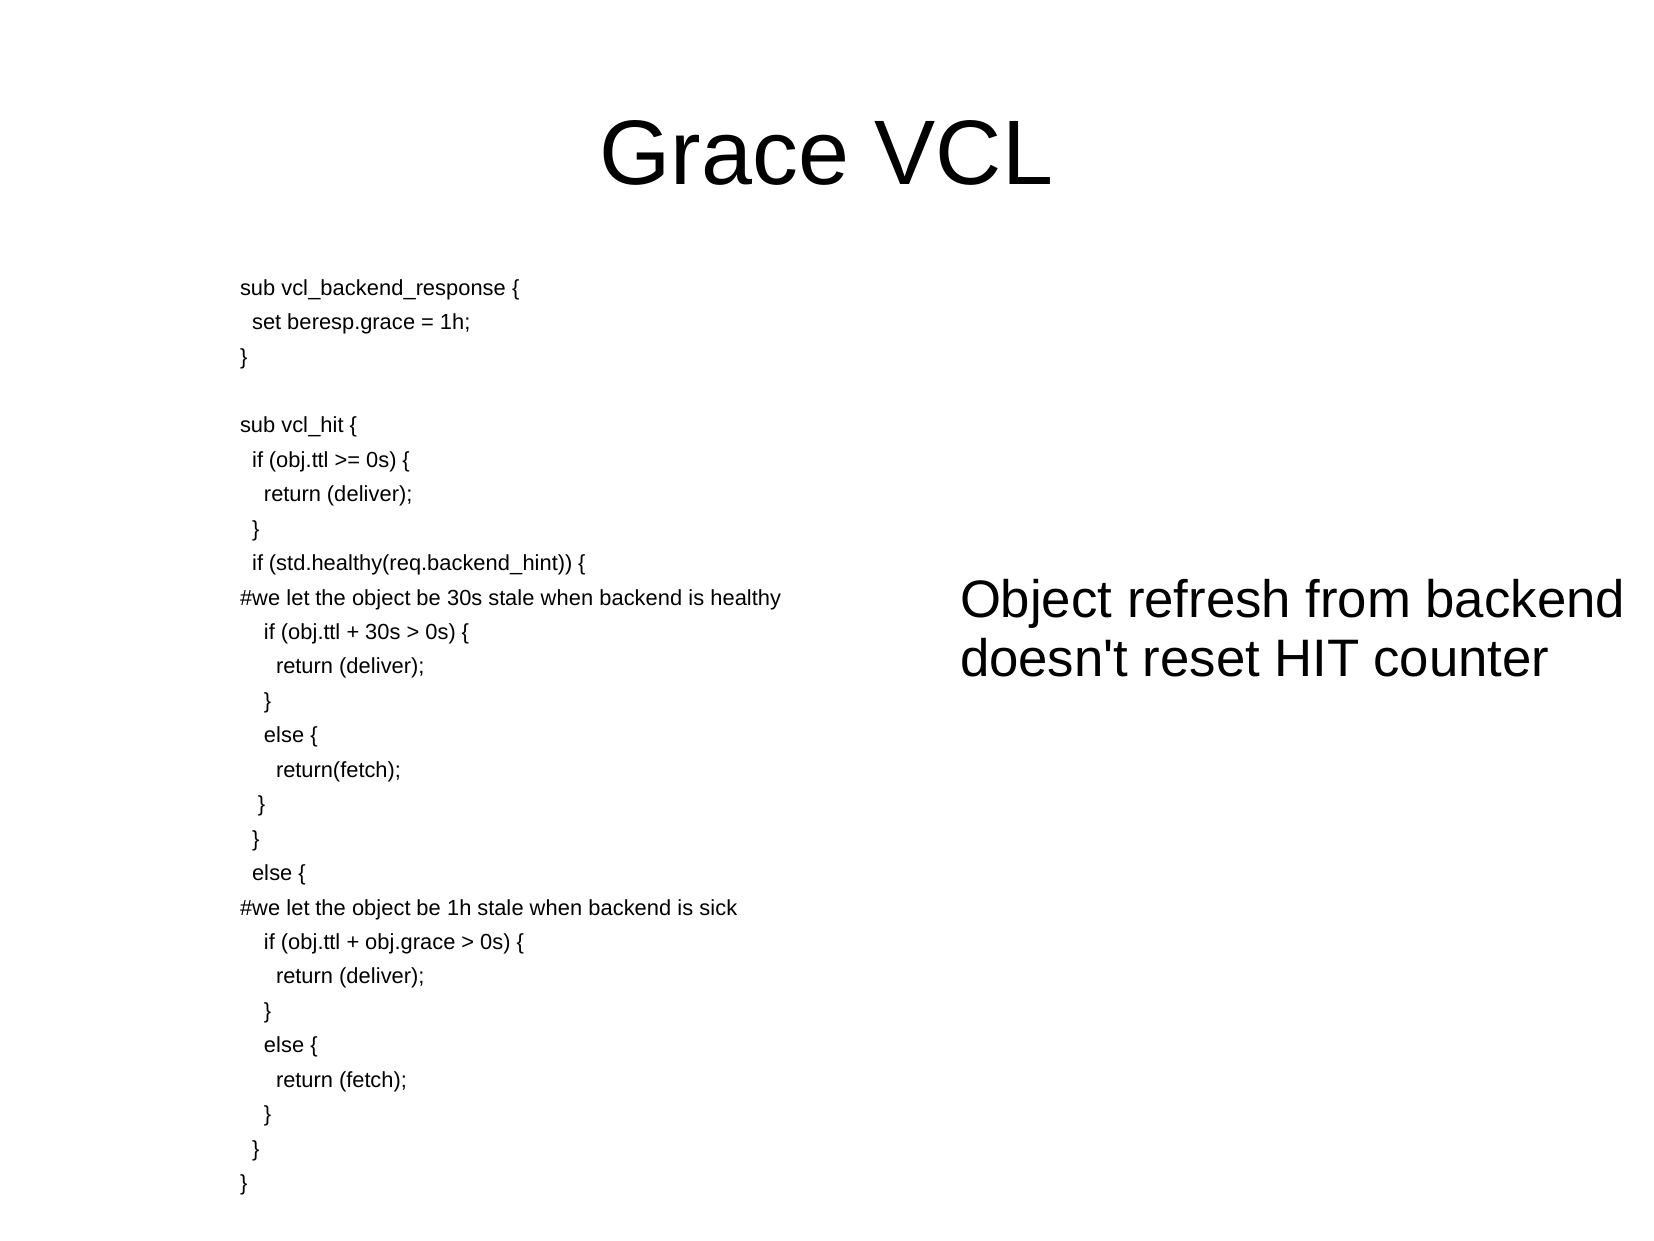

# Grace VCL
sub vcl_backend_response {
 set beresp.grace = 1h;
}
sub vcl_hit {
 if (obj.ttl >= 0s) {
 return (deliver);
 }
 if (std.healthy(req.backend_hint)) {
#we let the object be 30s stale when backend is healthy
 if (obj.ttl + 30s > 0s) {
 return (deliver);
 }
 else {
 return(fetch);
 }
 }
 else {
#we let the object be 1h stale when backend is sick
 if (obj.ttl + obj.grace > 0s) {
 return (deliver);
 }
 else {
 return (fetch);
 }
 }
}
Object refresh from backend doesn't reset HIT counter